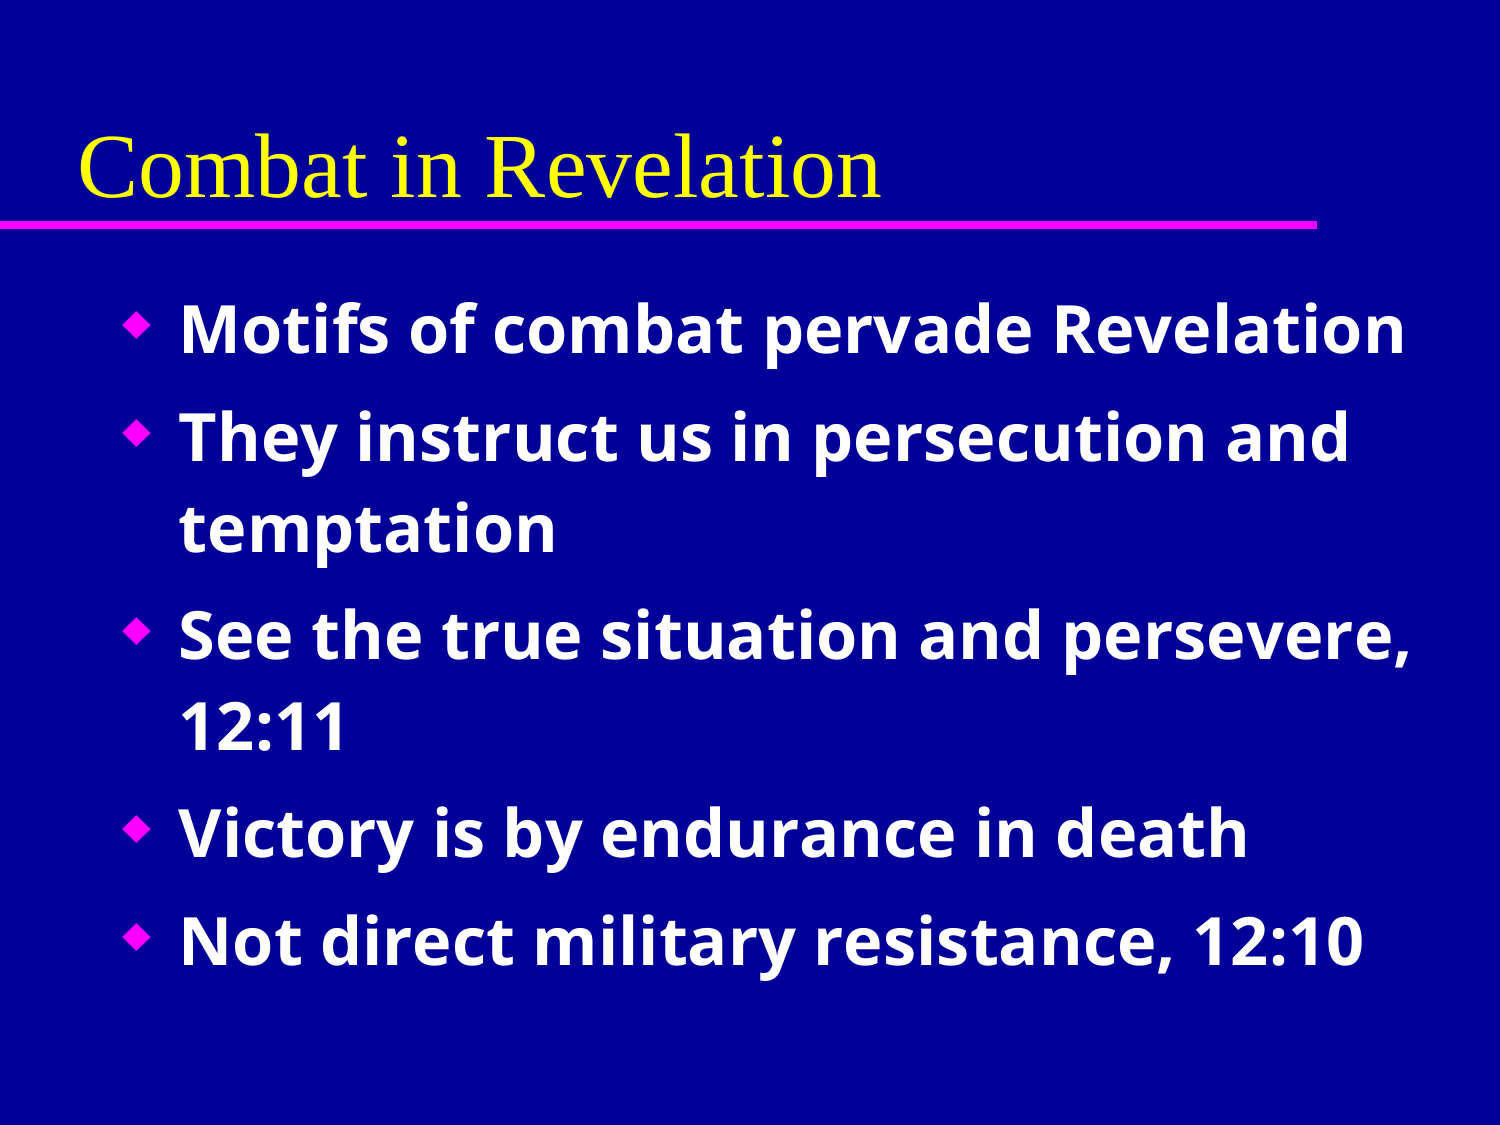

# Combat in Revelation
Motifs of combat pervade Revelation
They instruct us in persecution and temptation
See the true situation and persevere, 12:11
Victory is by endurance in death
Not direct military resistance, 12:10